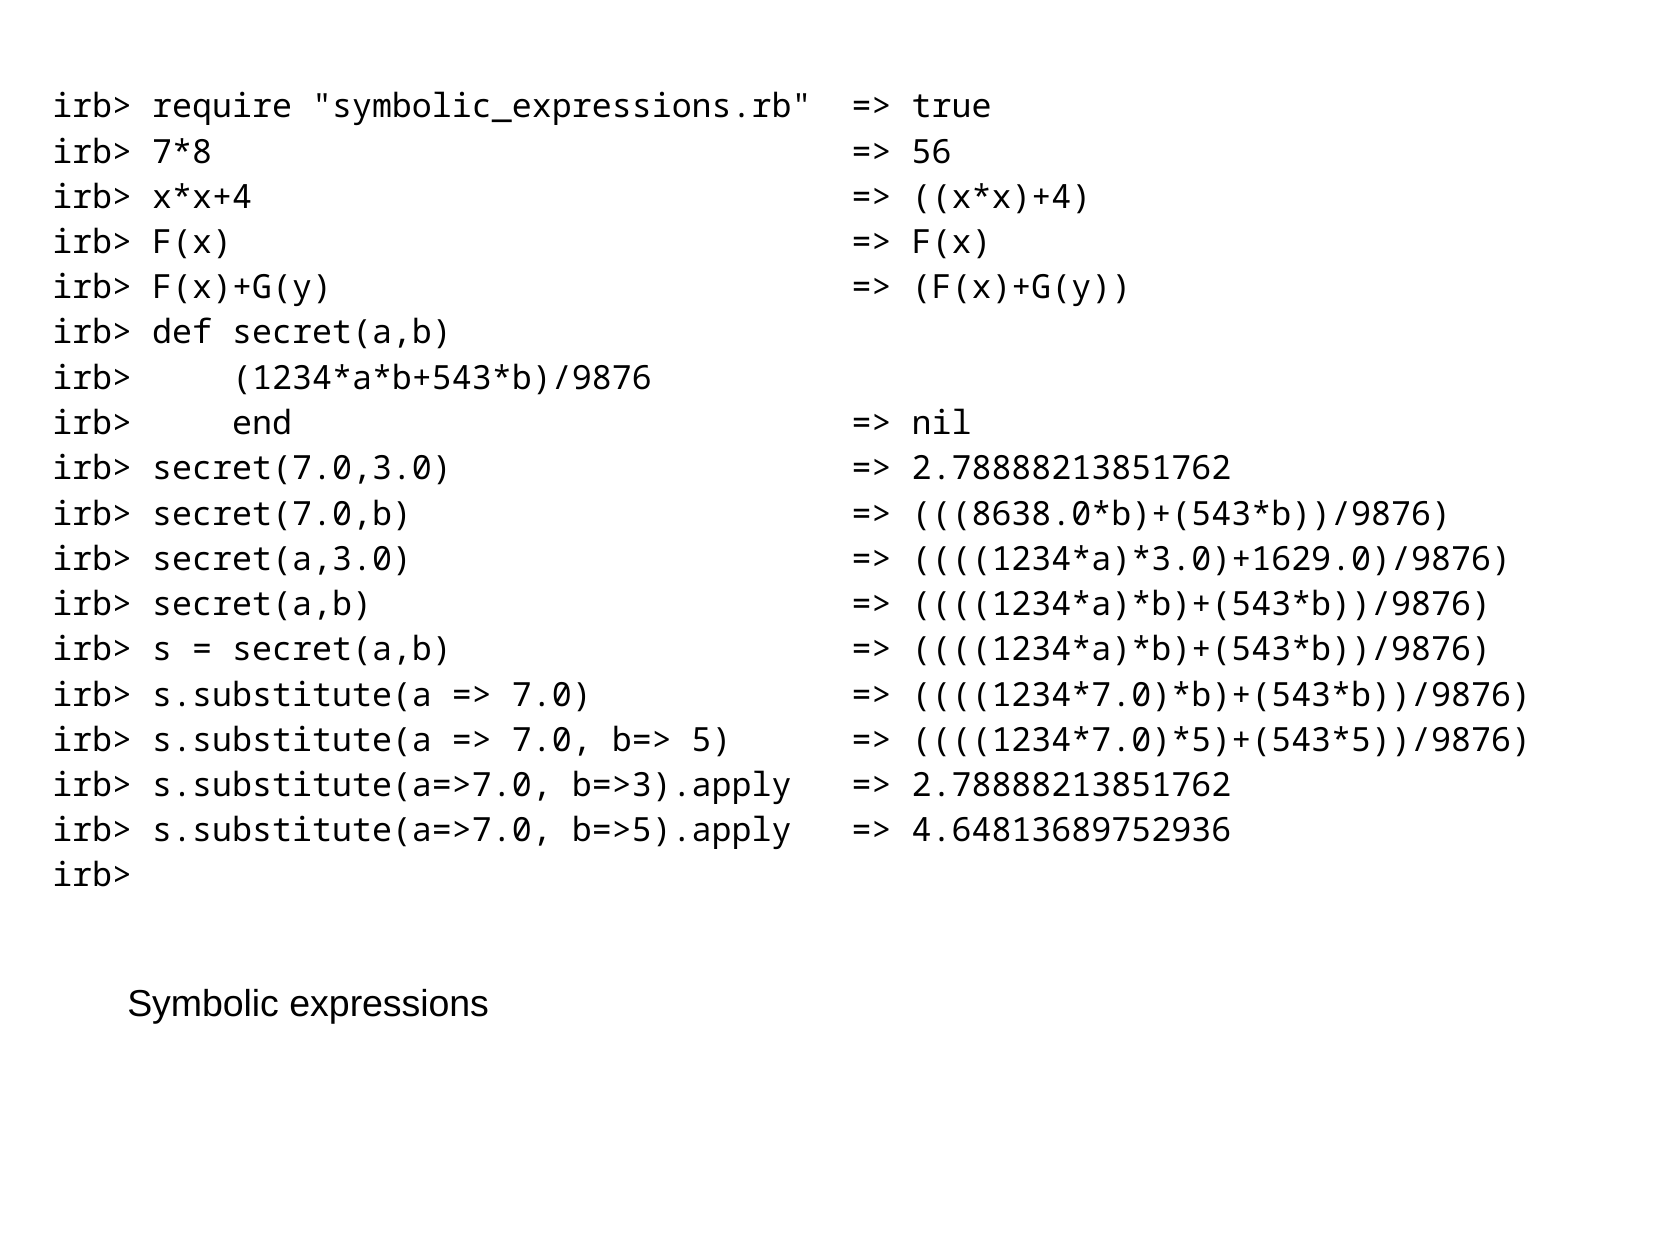

irb> require "symbolic_expressions.rb" => true
irb> 7*8 => 56
irb> x*x+4 => ((x*x)+4)
irb> F(x) => F(x)
irb> F(x)+G(y) => (F(x)+G(y))
irb> def secret(a,b)
irb> (1234*a*b+543*b)/9876
irb> end => nil
irb> secret(7.0,3.0) => 2.78888213851762
irb> secret(7.0,b) => (((8638.0*b)+(543*b))/9876)
irb> secret(a,3.0) => ((((1234*a)*3.0)+1629.0)/9876)
irb> secret(a,b) => ((((1234*a)*b)+(543*b))/9876)
irb> s = secret(a,b) => ((((1234*a)*b)+(543*b))/9876)
irb> s.substitute(a => 7.0) => ((((1234*7.0)*b)+(543*b))/9876)
irb> s.substitute(a => 7.0, b=> 5) => ((((1234*7.0)*5)+(543*5))/9876)
irb> s.substitute(a=>7.0, b=>3).apply => 2.78888213851762
irb> s.substitute(a=>7.0, b=>5).apply => 4.64813689752936
irb>
Symbolic expressions